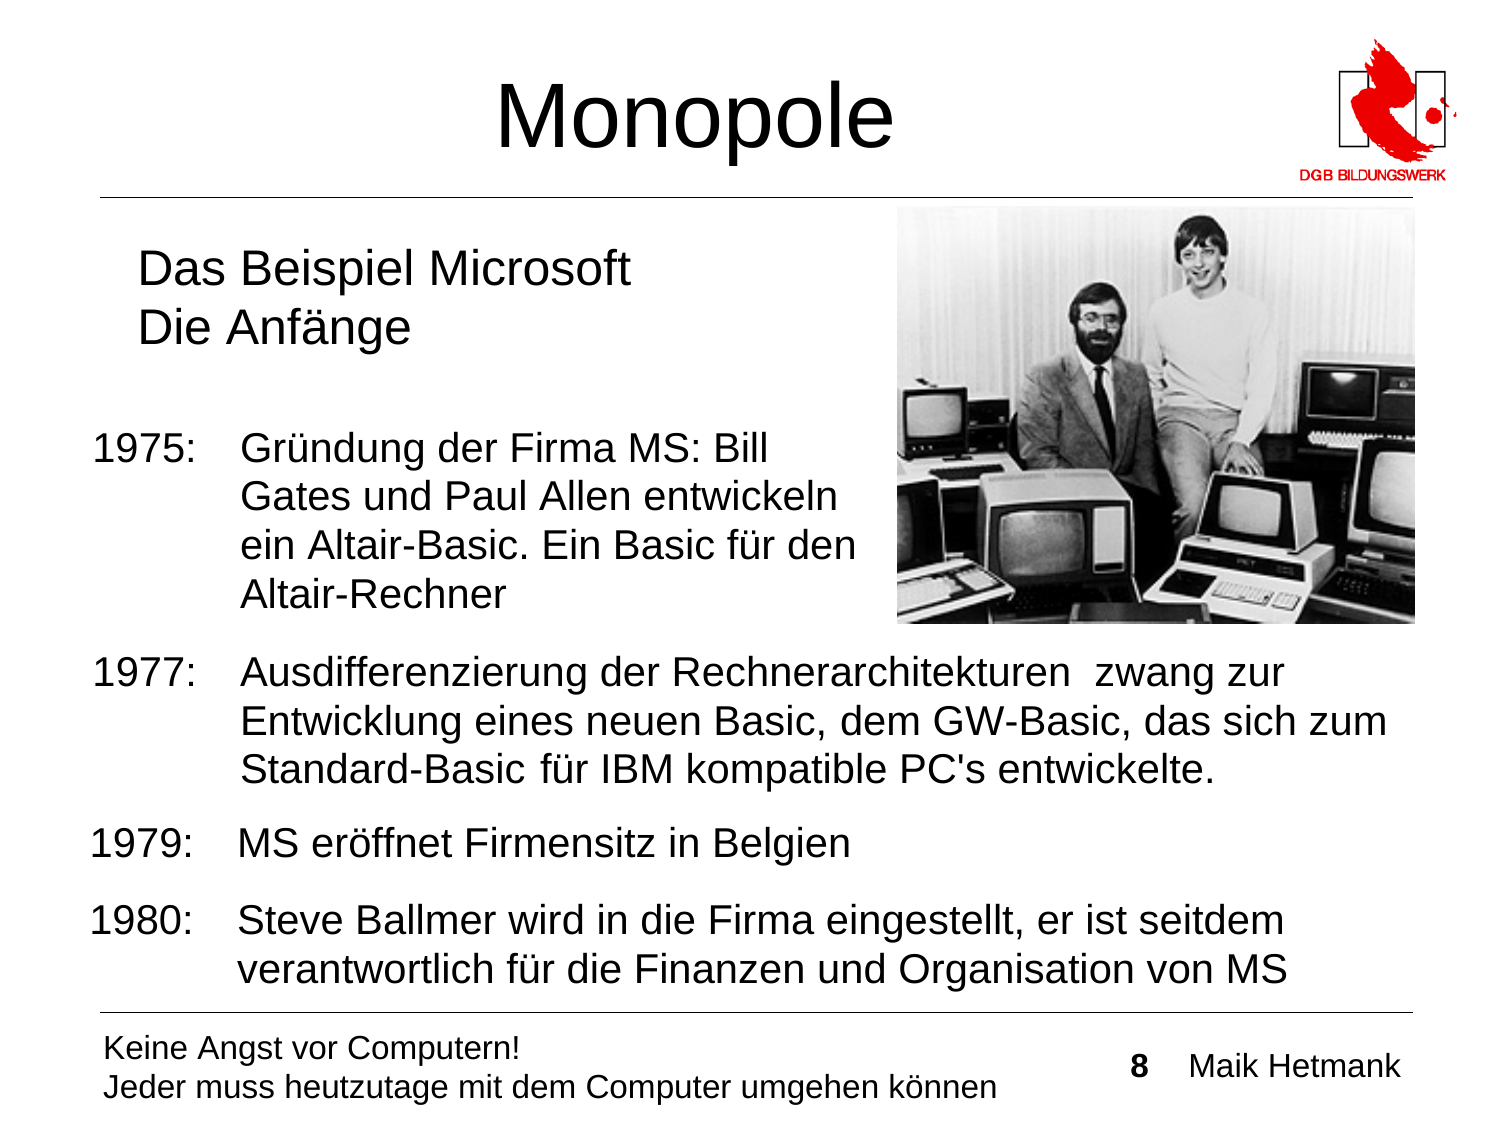

# Monopole
Das Beispiel Microsoft
Die Anfänge
1975:	Gründung der Firma MS: Bill Gates und Paul Allen entwickeln ein Altair-Basic. Ein Basic für den Altair-Rechner
1977:	Ausdifferenzierung der Rechnerarchitekturen zwang zur Entwicklung eines neuen Basic, 	dem GW-Basic, das sich zum Standard-Basic 	für IBM kompatible PC's entwickelte.
1979: 	MS eröffnet Firmensitz in Belgien
1980: 	Steve Ballmer wird in die Firma eingestellt, er ist seitdem verantwortlich für die Finanzen und Organisation von MS